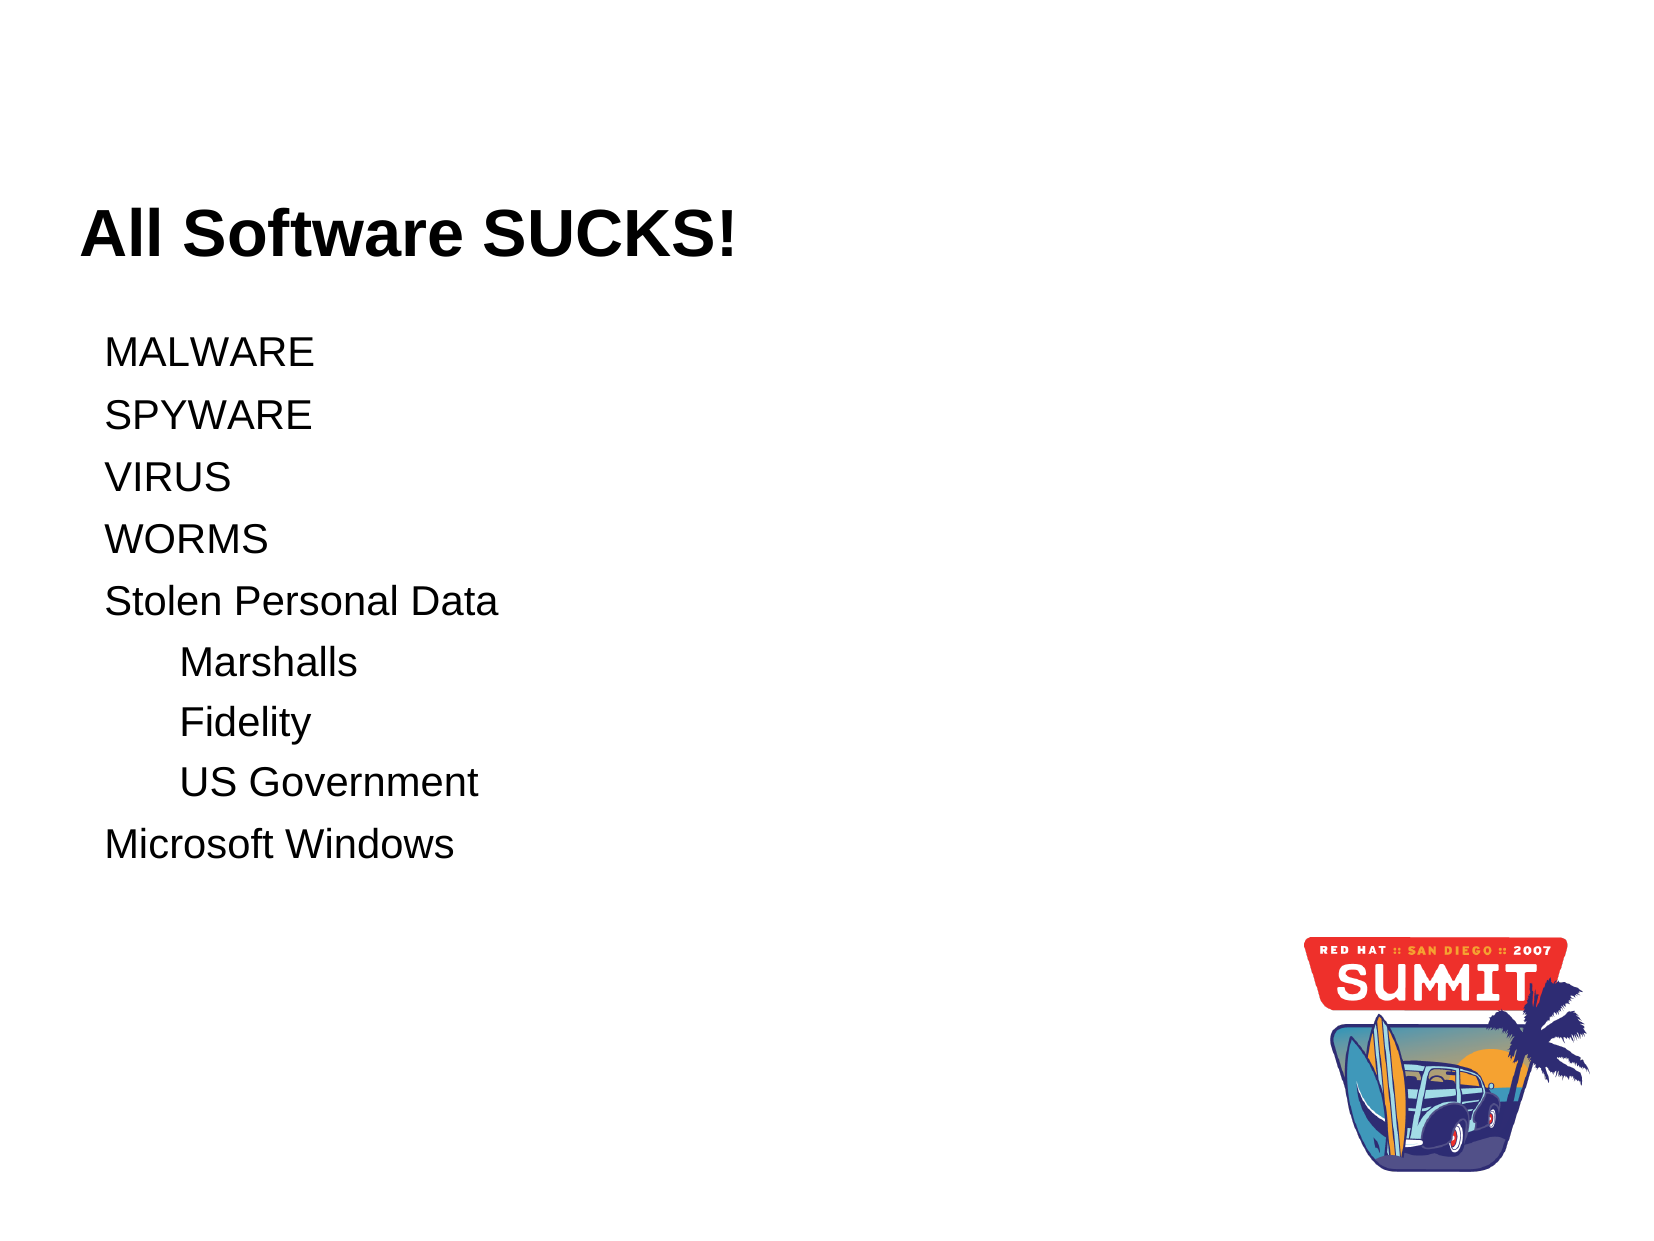

# All Software SUCKS!
MALWARE
SPYWARE
VIRUS
WORMS
Stolen Personal Data
Marshalls
Fidelity
US Government
Microsoft Windows